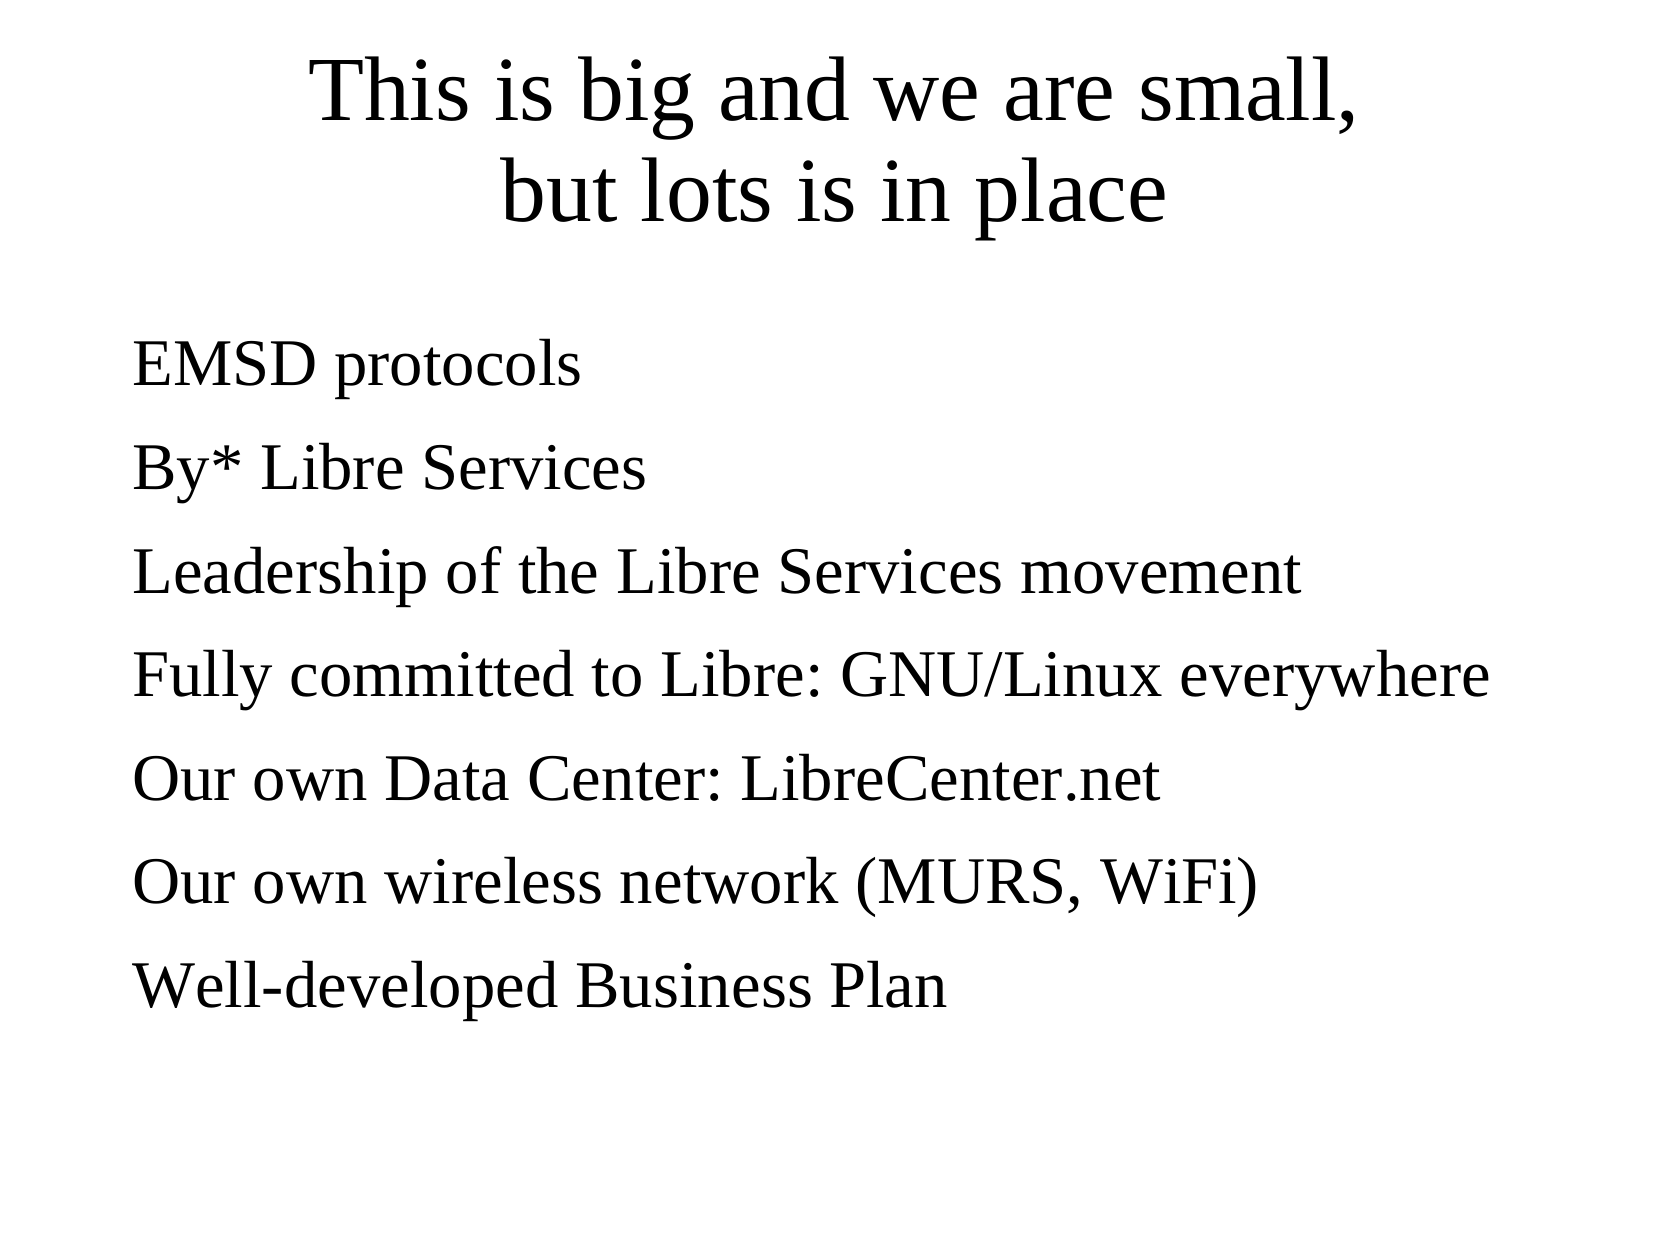

# This is big and we are small, but lots is in place
EMSD protocols
By* Libre Services
Leadership of the Libre Services movement
Fully committed to Libre: GNU/Linux everywhere
Our own Data Center: LibreCenter.net
Our own wireless network (MURS, WiFi)
Well-developed Business Plan